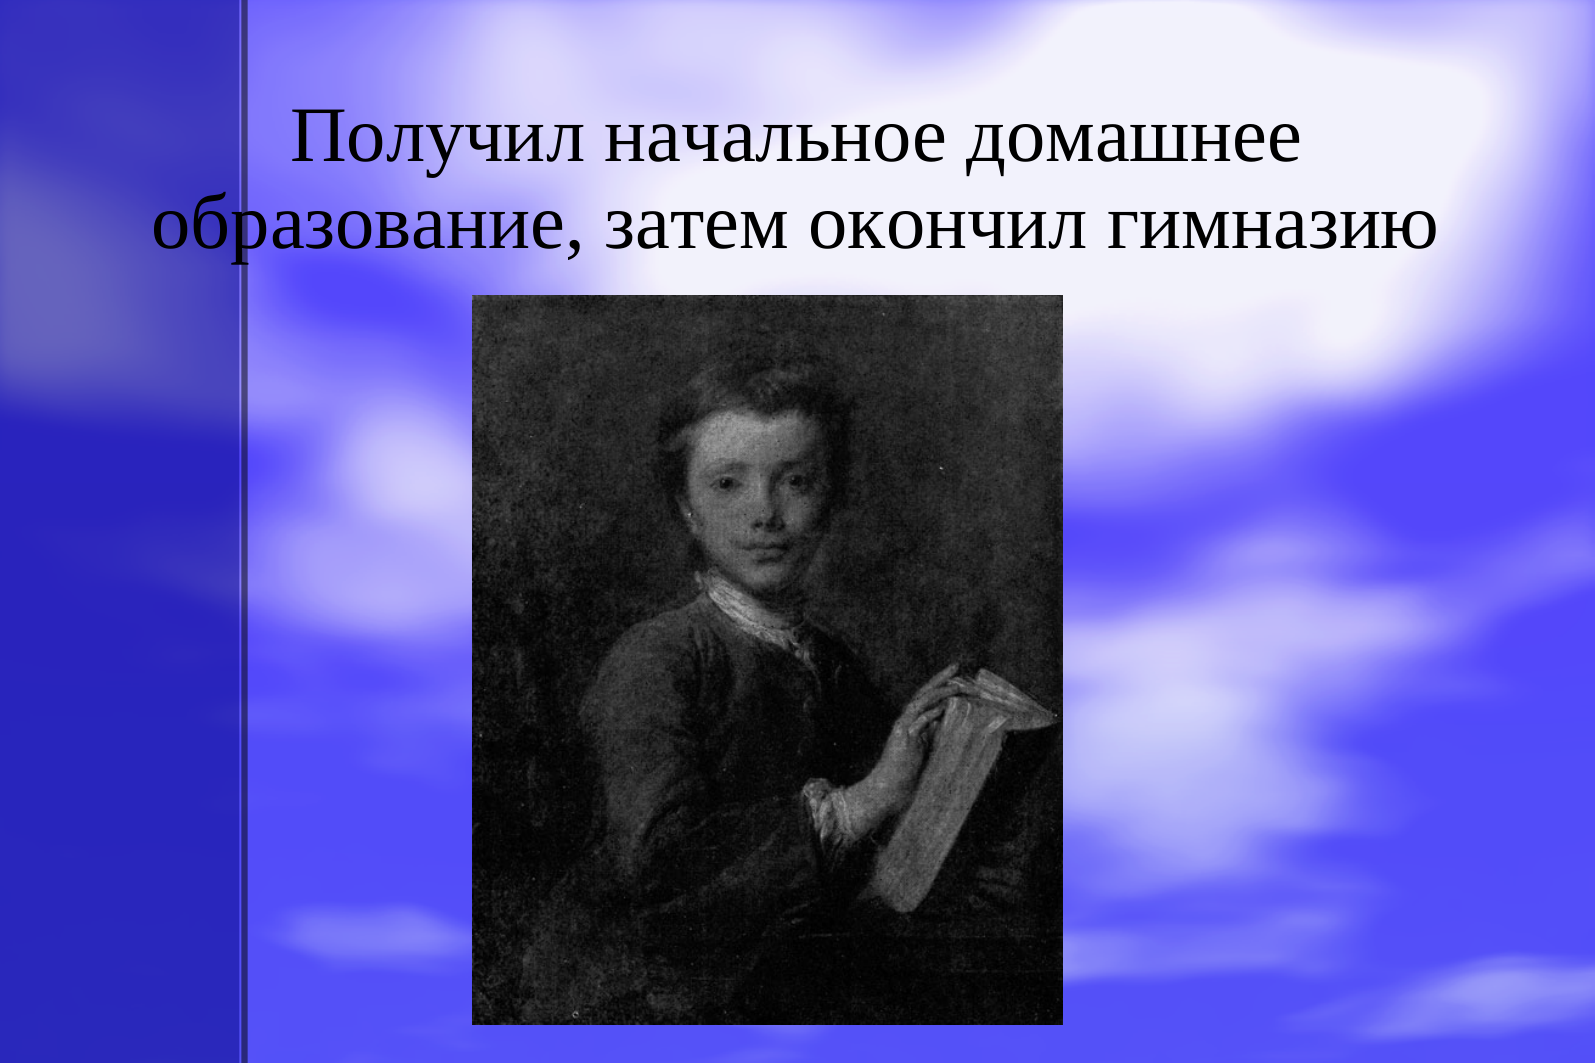

# Получил начальное домашнее образование, затем окончил гимназию